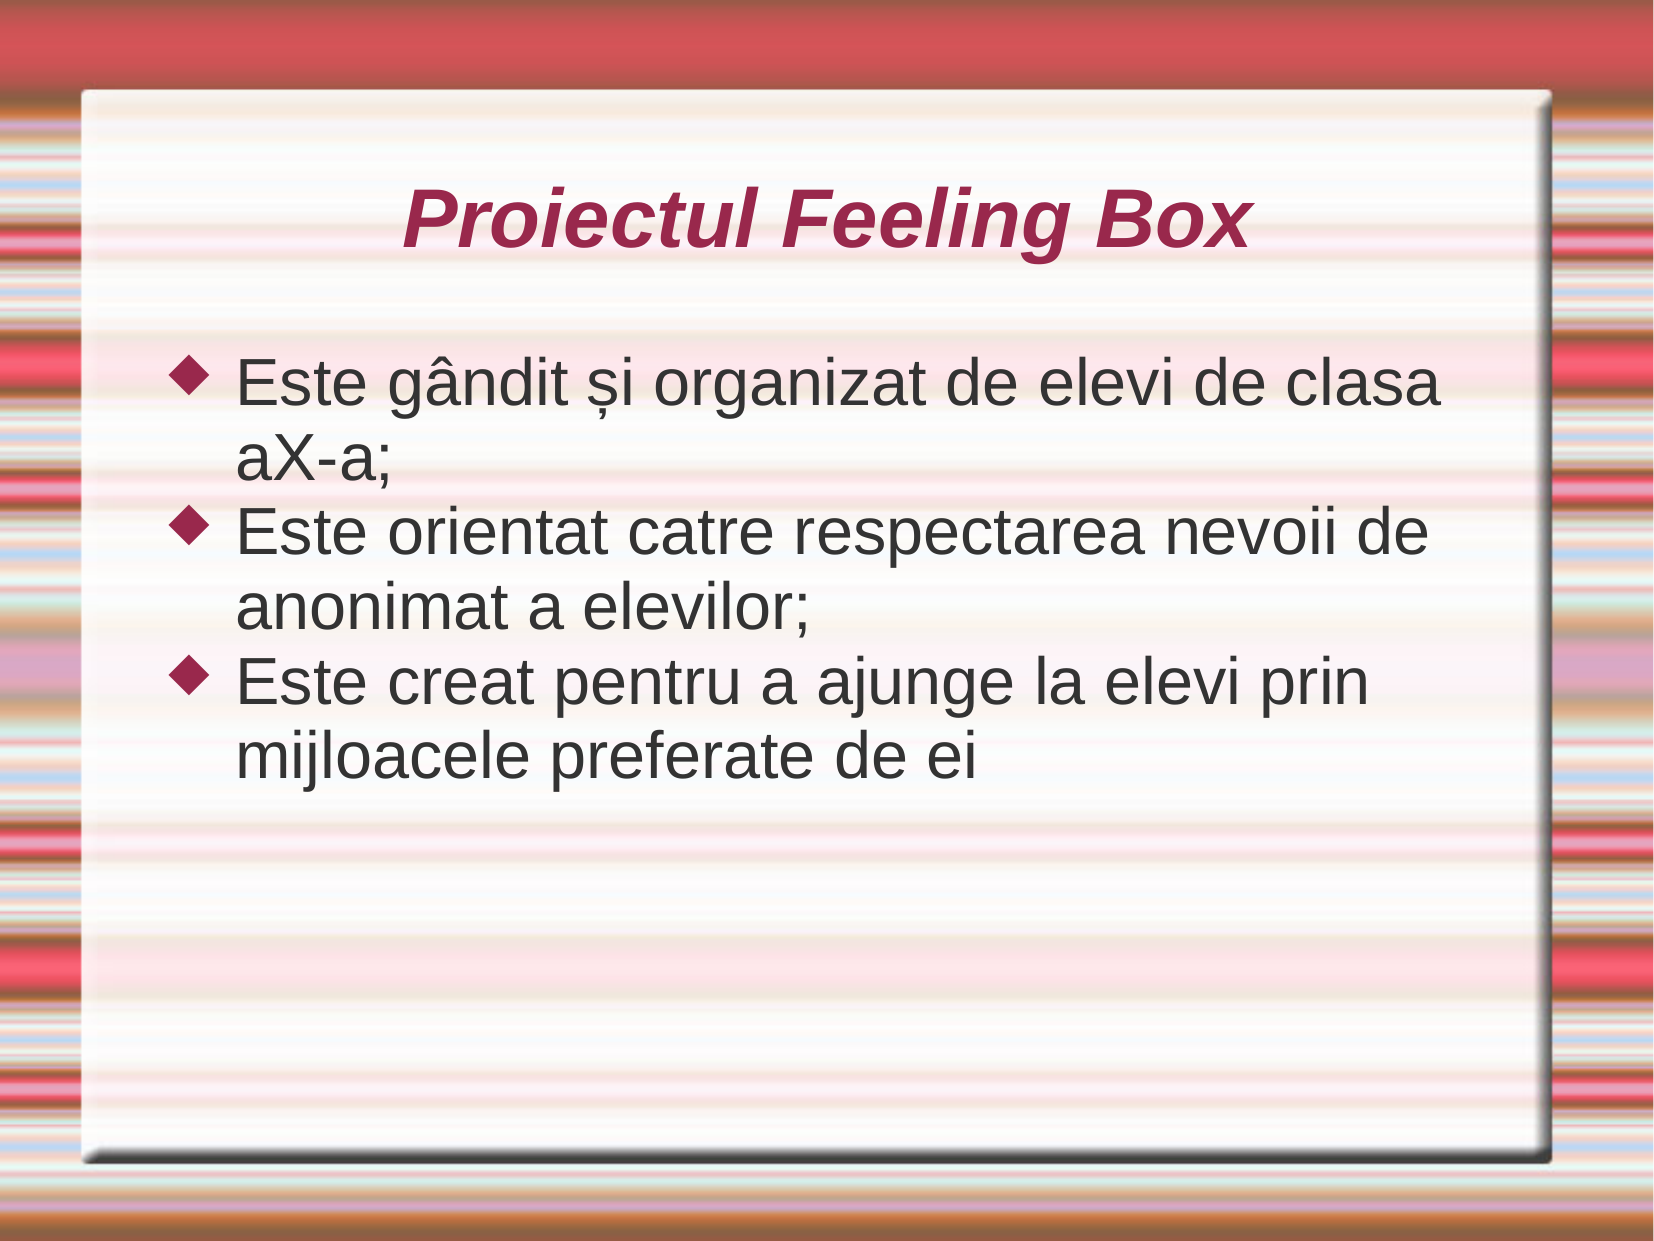

# Proiectul Feeling Box
Este gândit și organizat de elevi de clasa aX-a;
Este orientat catre respectarea nevoii de anonimat a elevilor;
Este creat pentru a ajunge la elevi prin mijloacele preferate de ei